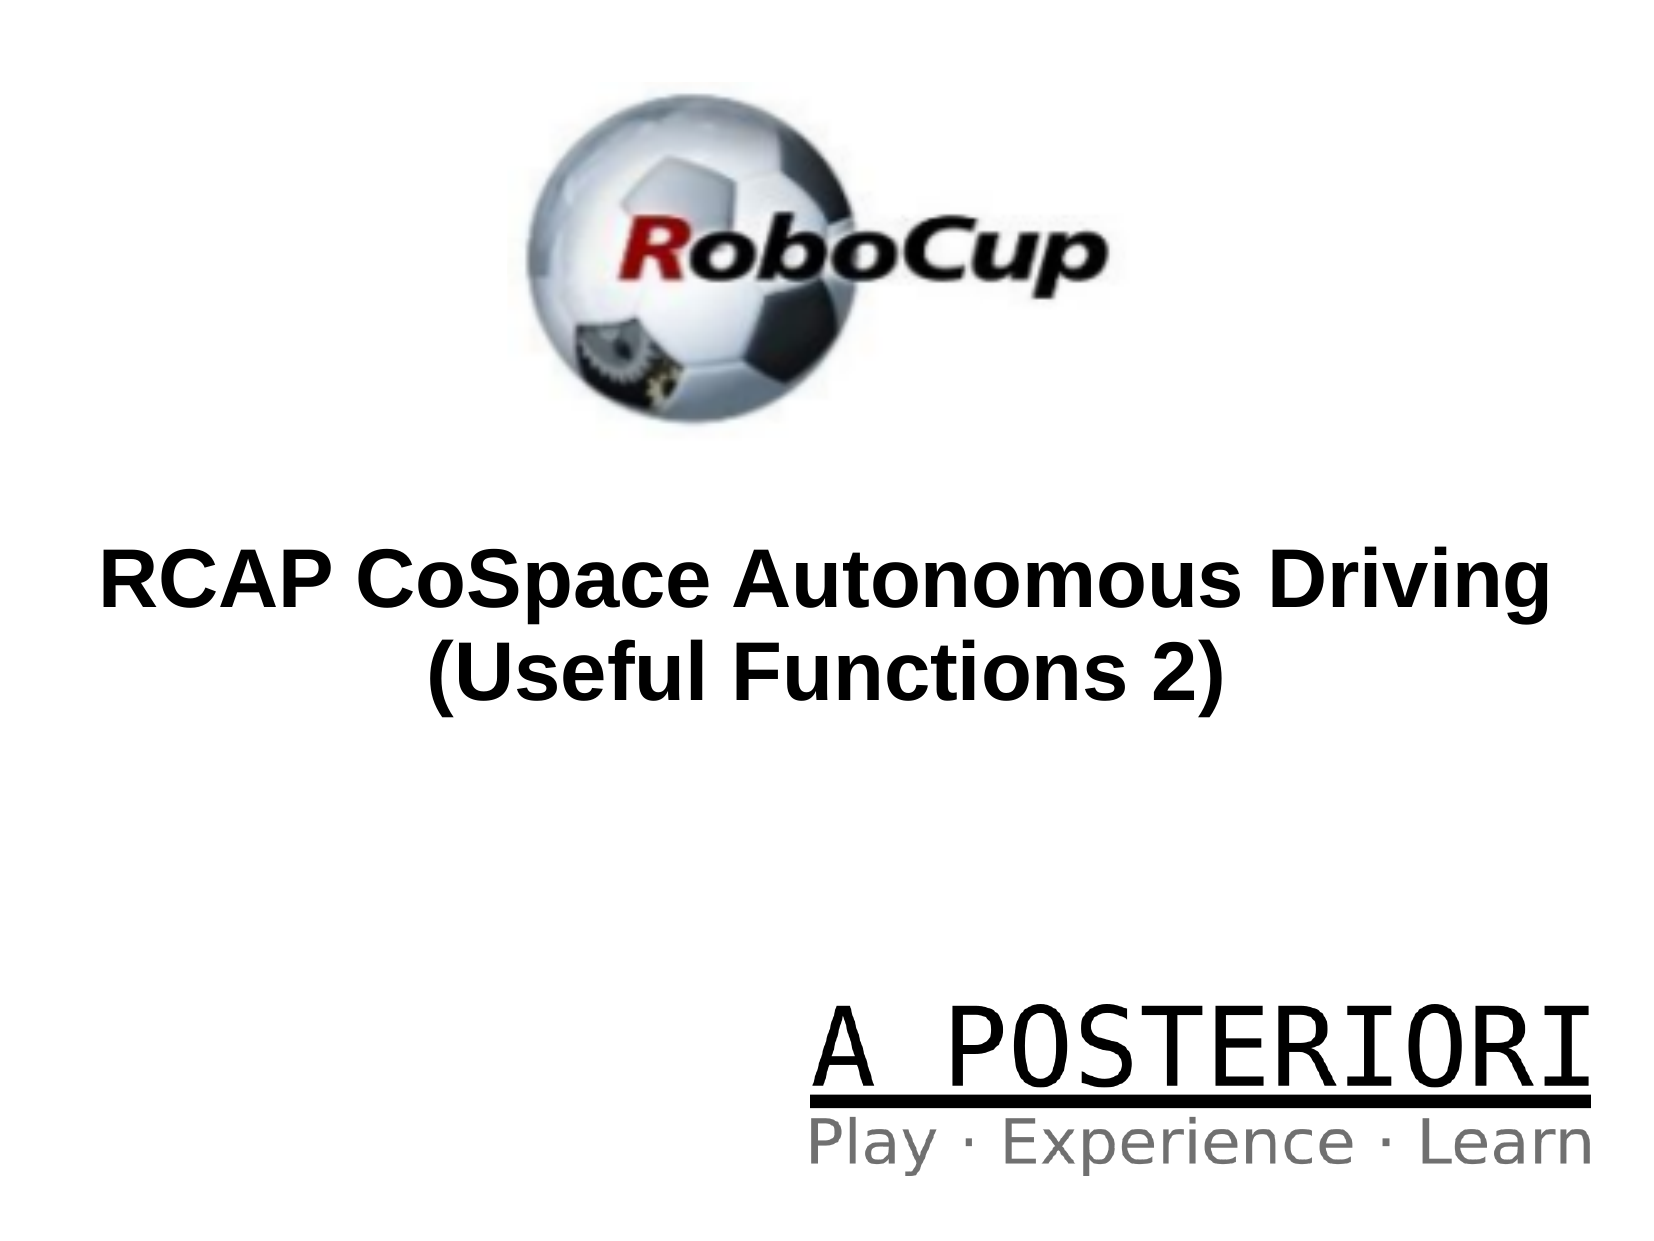

RCAP CoSpace Autonomous Driving
(Useful Functions 2)